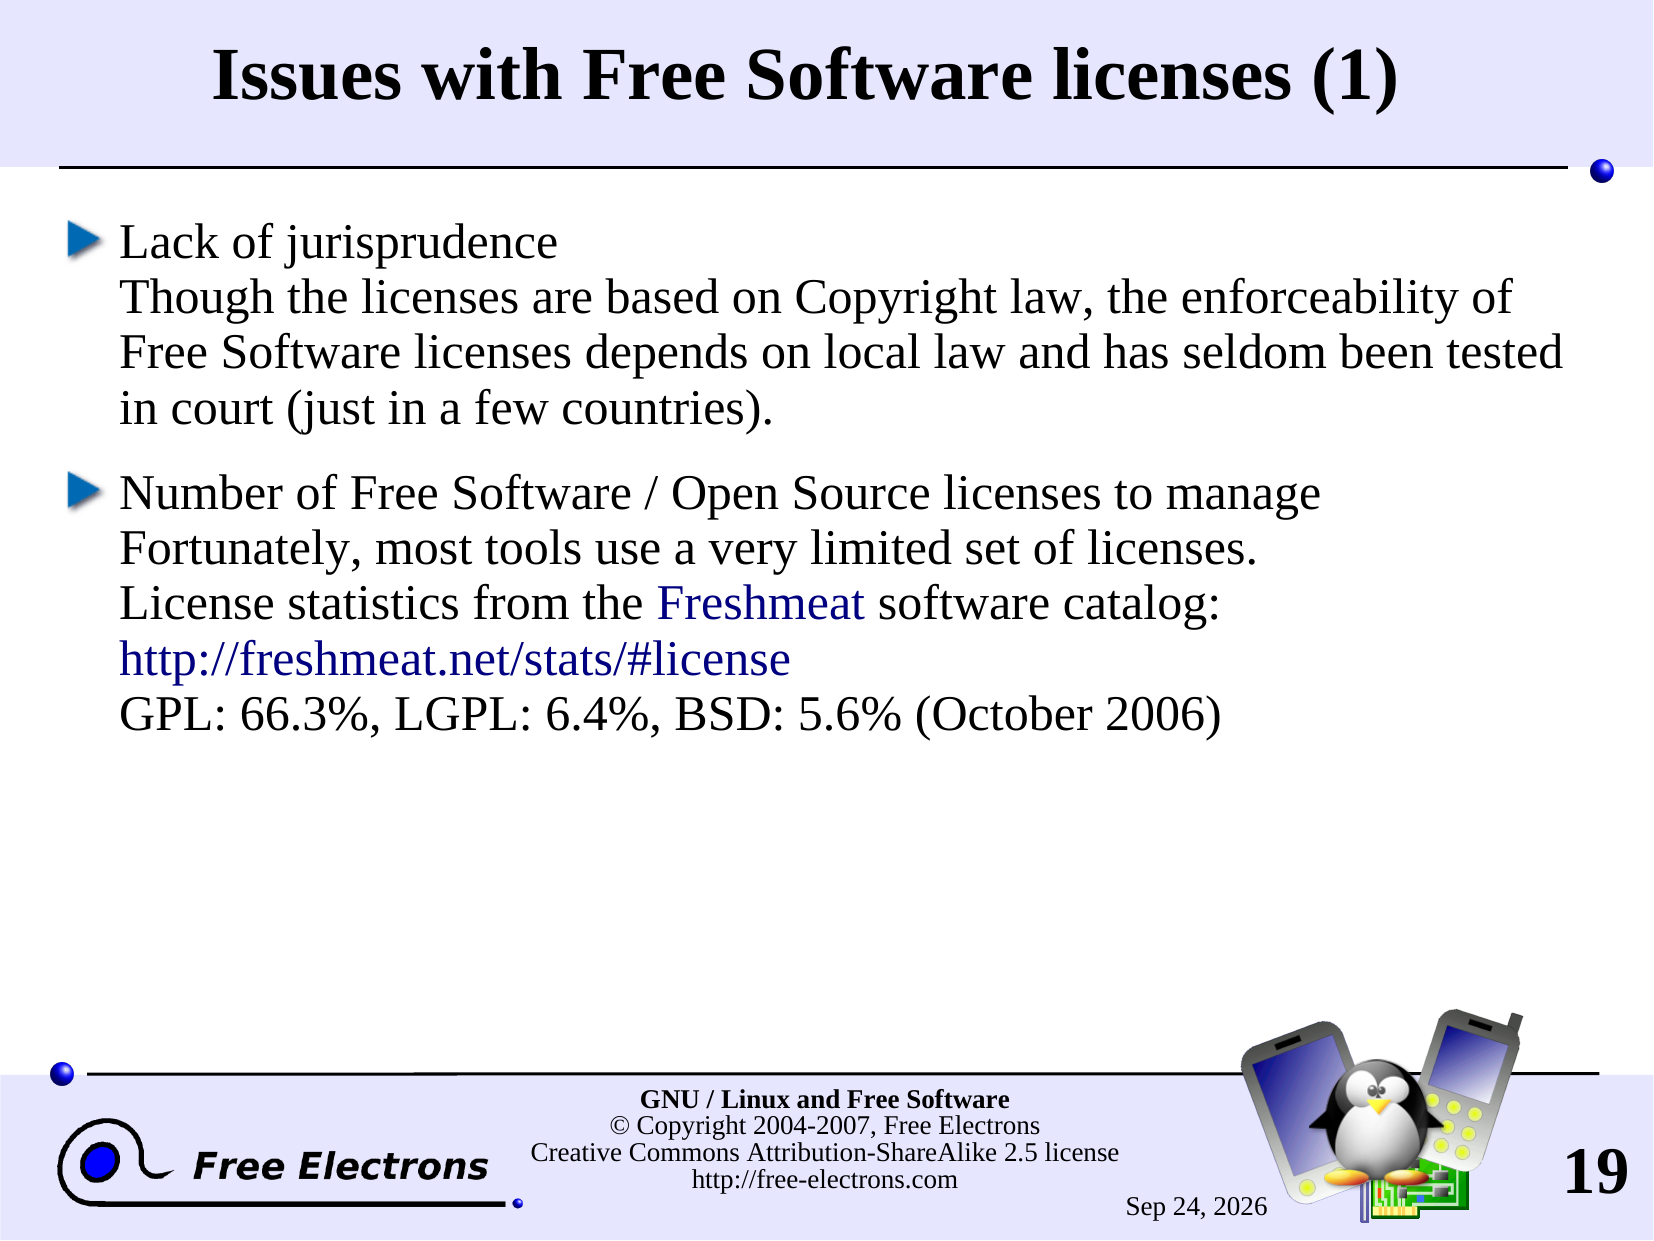

# Issues with Free Software licenses (1)
Lack of jurisprudence
Though the licenses are based on Copyright law, the enforceability of Free Software licenses depends on local law and has seldom been tested in court (just in a few countries).
Number of Free Software / Open Source licenses to manage
Fortunately, most tools use a very limited set of licenses.
License statistics from the Freshmeat software catalog:
http://freshmeat.net/stats/#license
GPL: 66.3%, LGPL: 6.4%, BSD: 5.6% (October 2006)